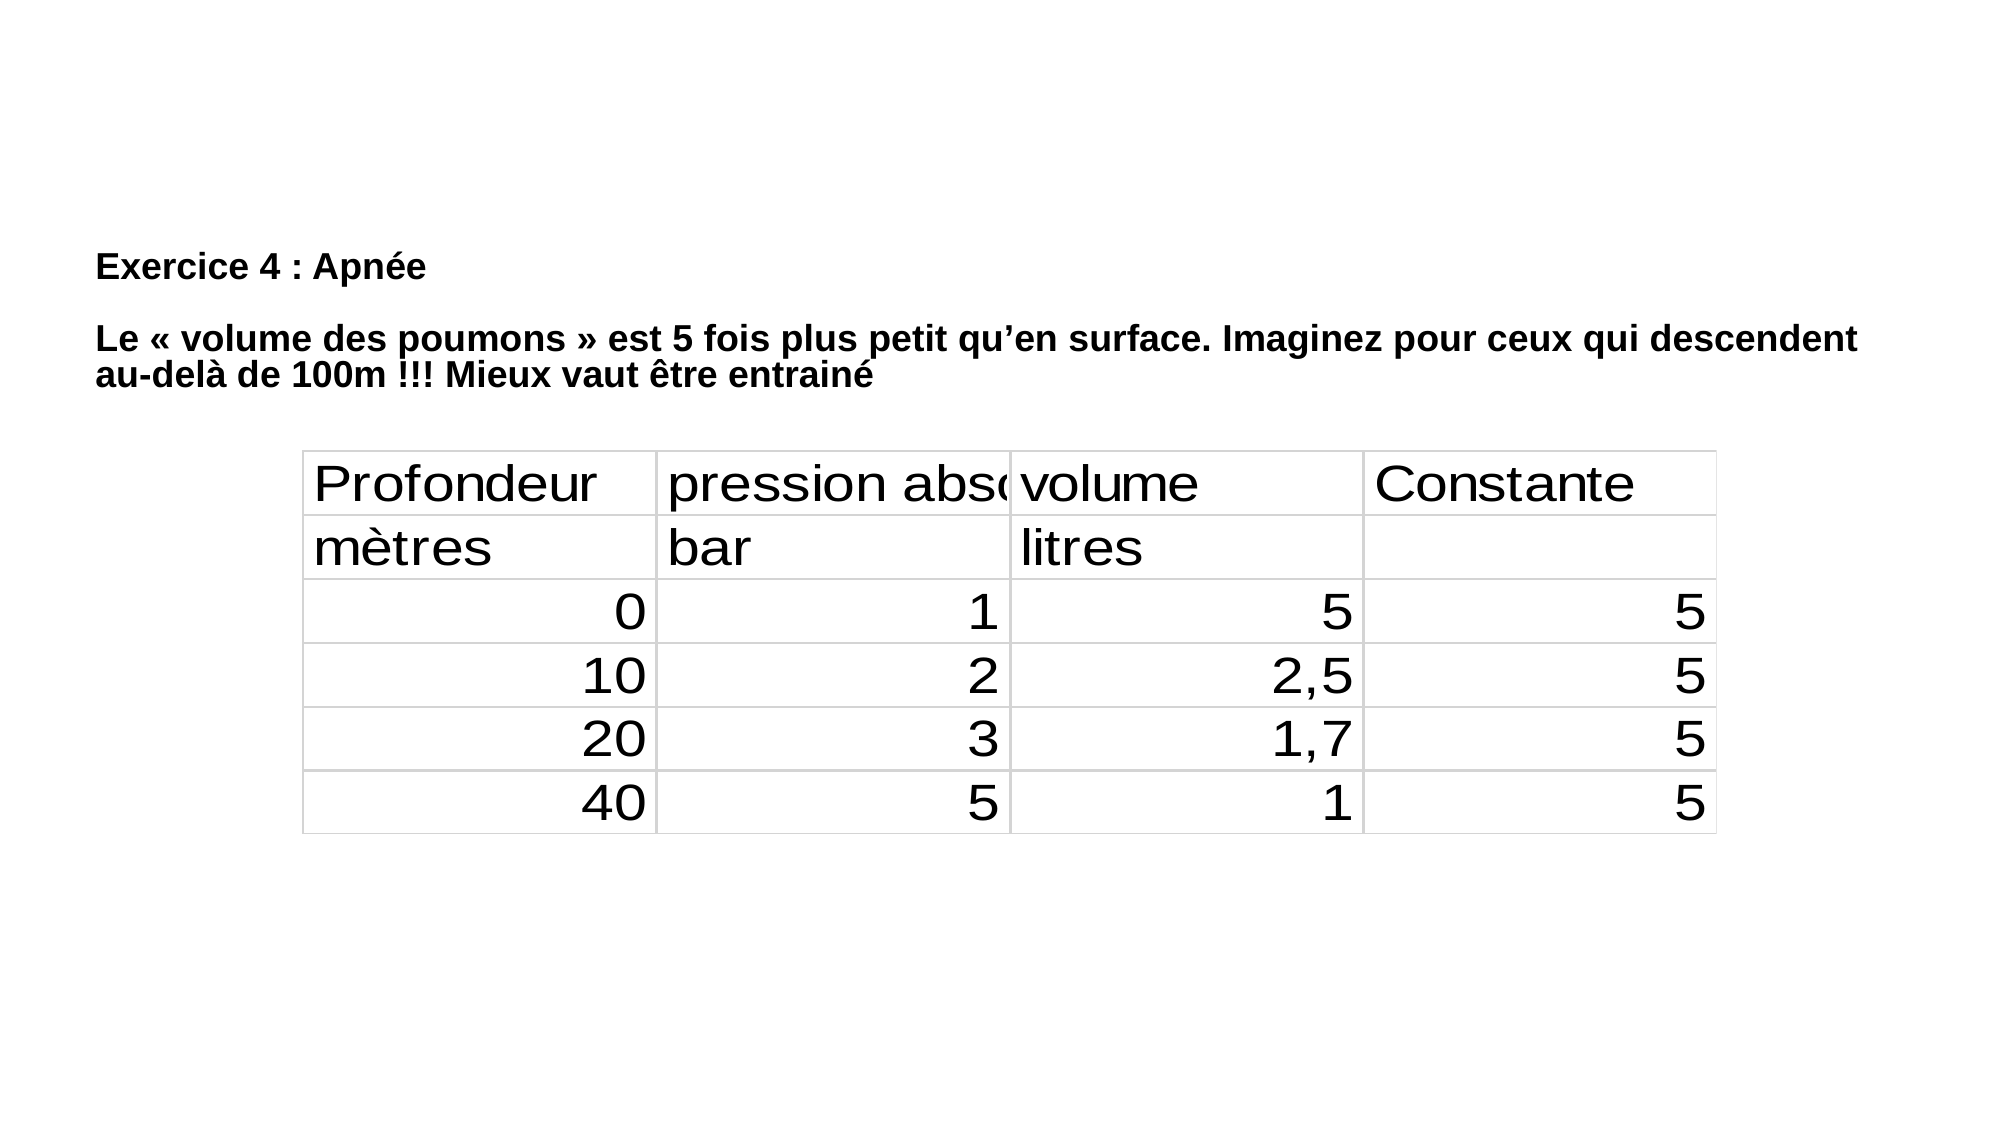

Exercice 4 : Apnée
Le « volume des poumons » est 5 fois plus petit qu’en surface. Imaginez pour ceux qui descendent au-delà de 100m !!! Mieux vaut être entrainé